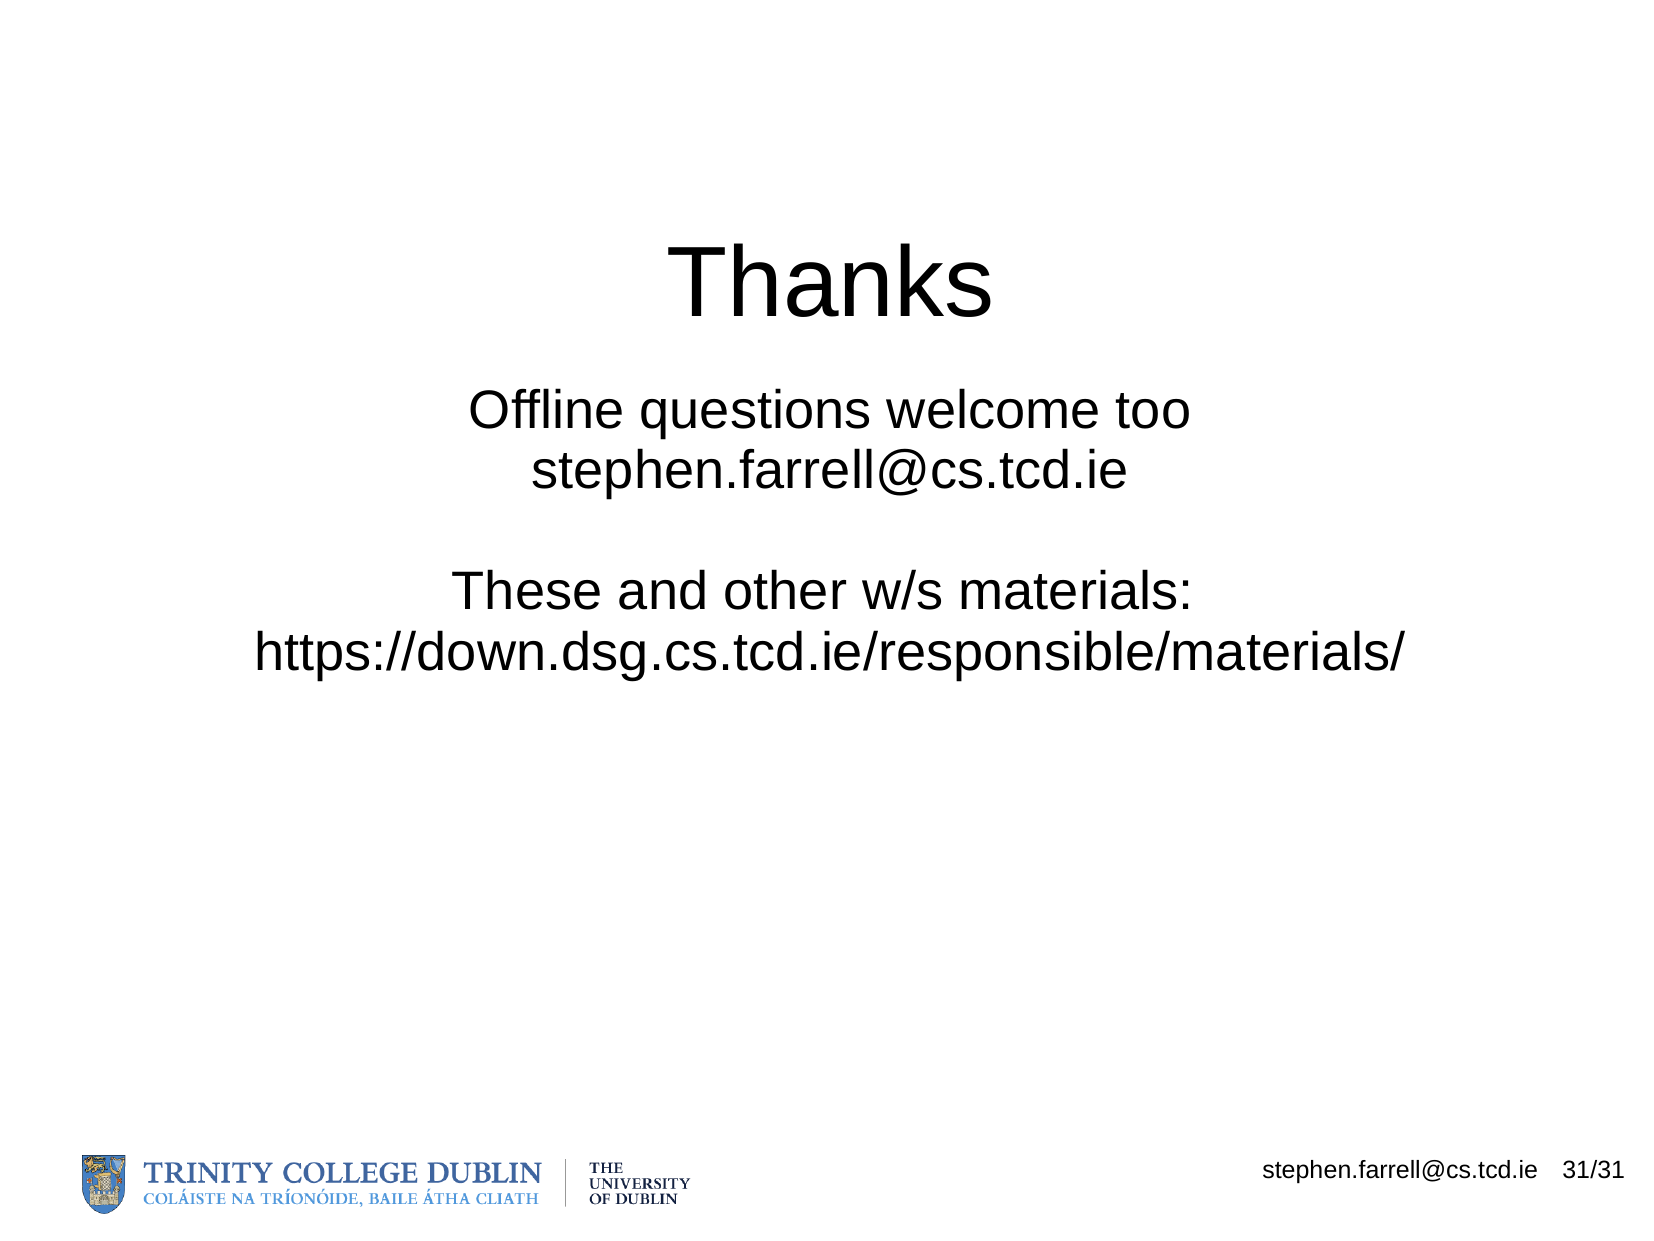

Thanks
Offline questions welcome too
stephen.farrell@cs.tcd.ie
These and other w/s materials:
https://down.dsg.cs.tcd.ie/responsible/materials/